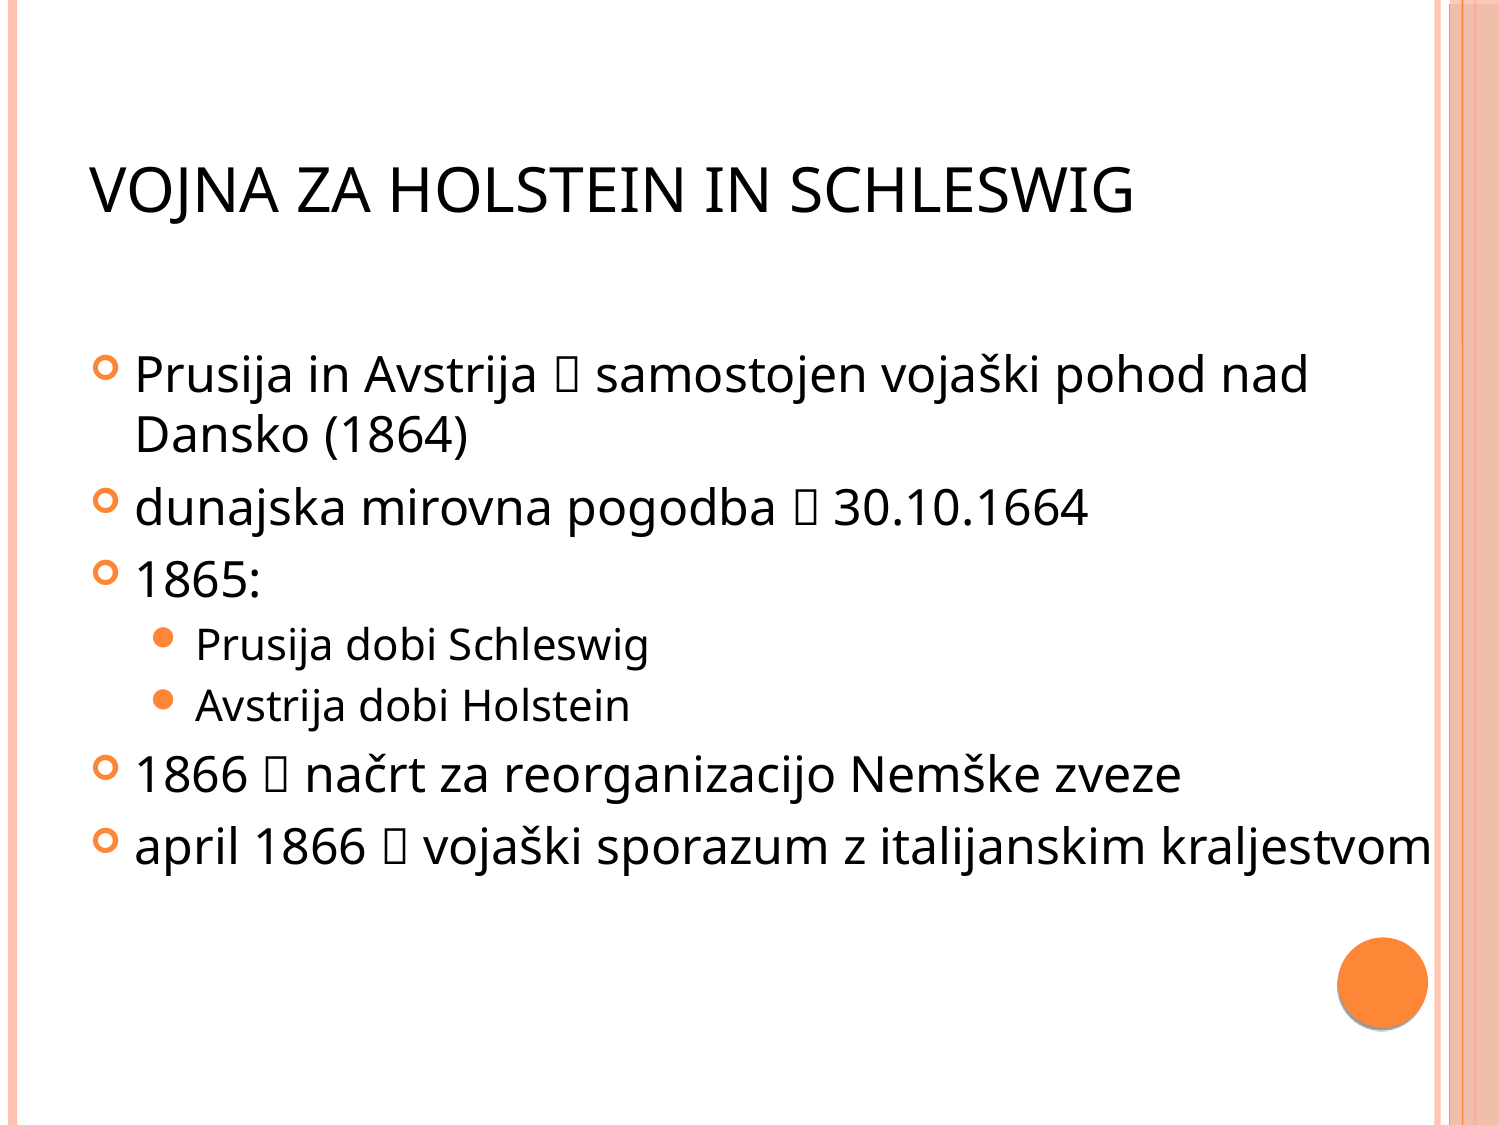

# VOJNA ZA HOLSTEIN IN SCHLESWIG
Prusija in Avstrija  samostojen vojaški pohod nad Dansko (1864)
dunajska mirovna pogodba  30.10.1664
1865:
Prusija dobi Schleswig
Avstrija dobi Holstein
1866  načrt za reorganizacijo Nemške zveze
april 1866  vojaški sporazum z italijanskim kraljestvom